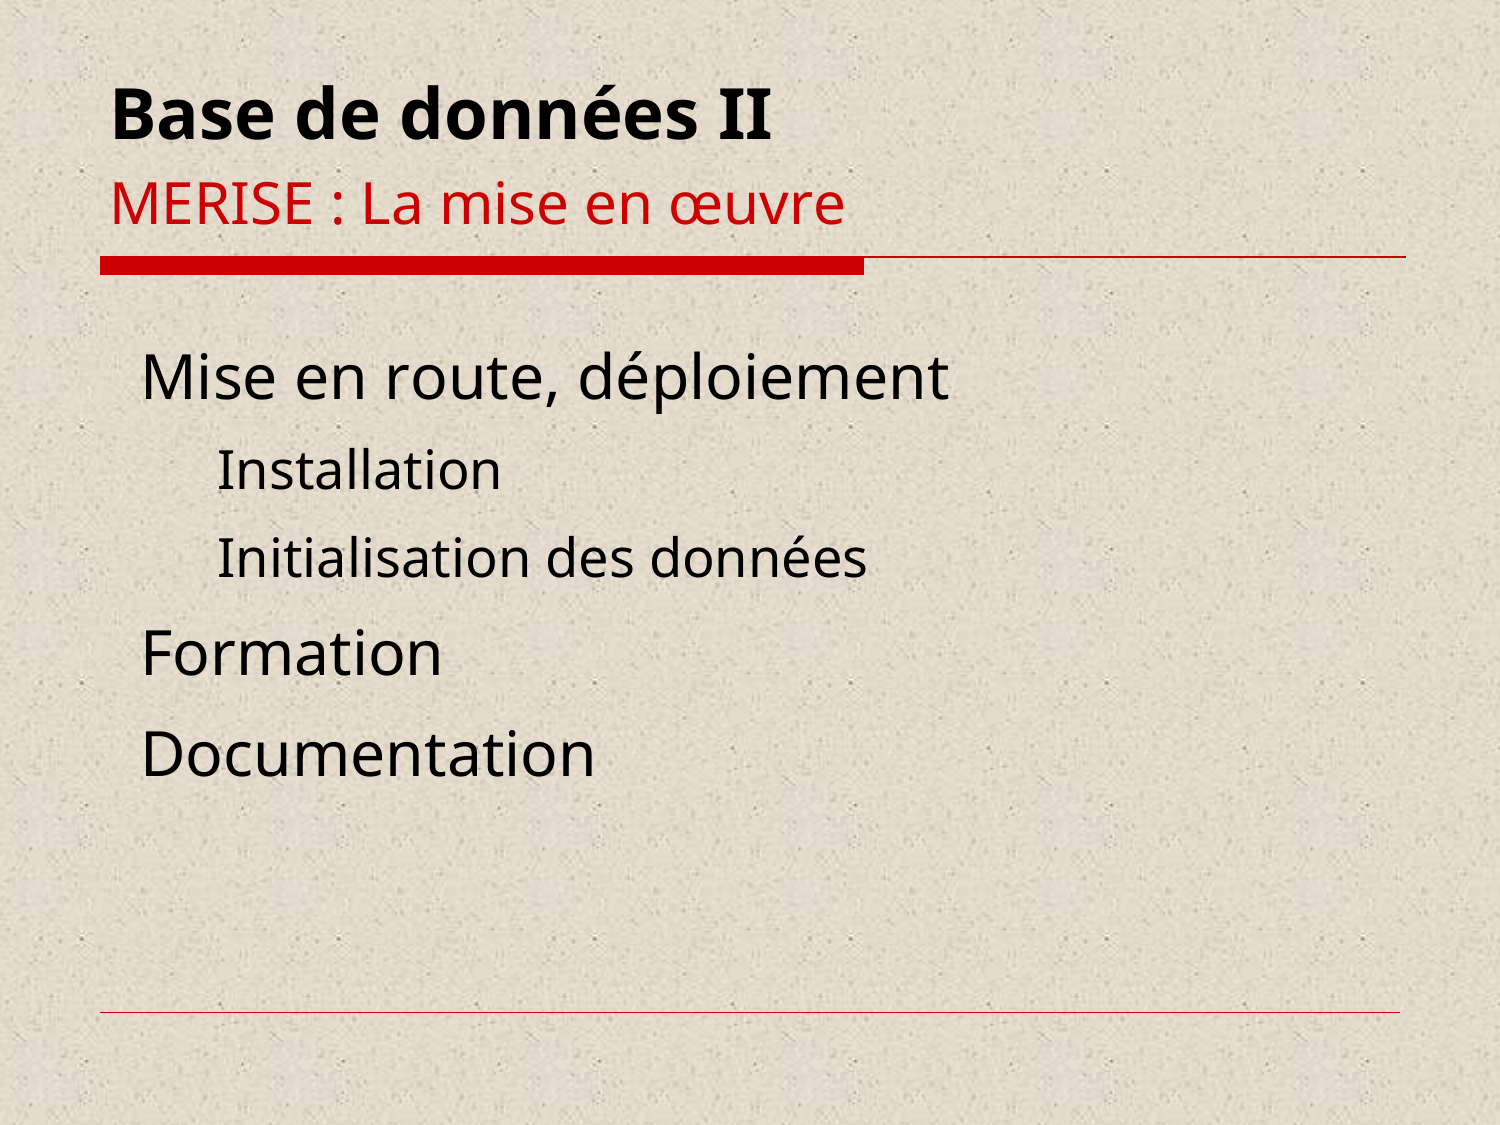

Base de données II
MERISE : La mise en œuvre
# Mise en route, déploiement
Installation
Initialisation des données
Formation
Documentation